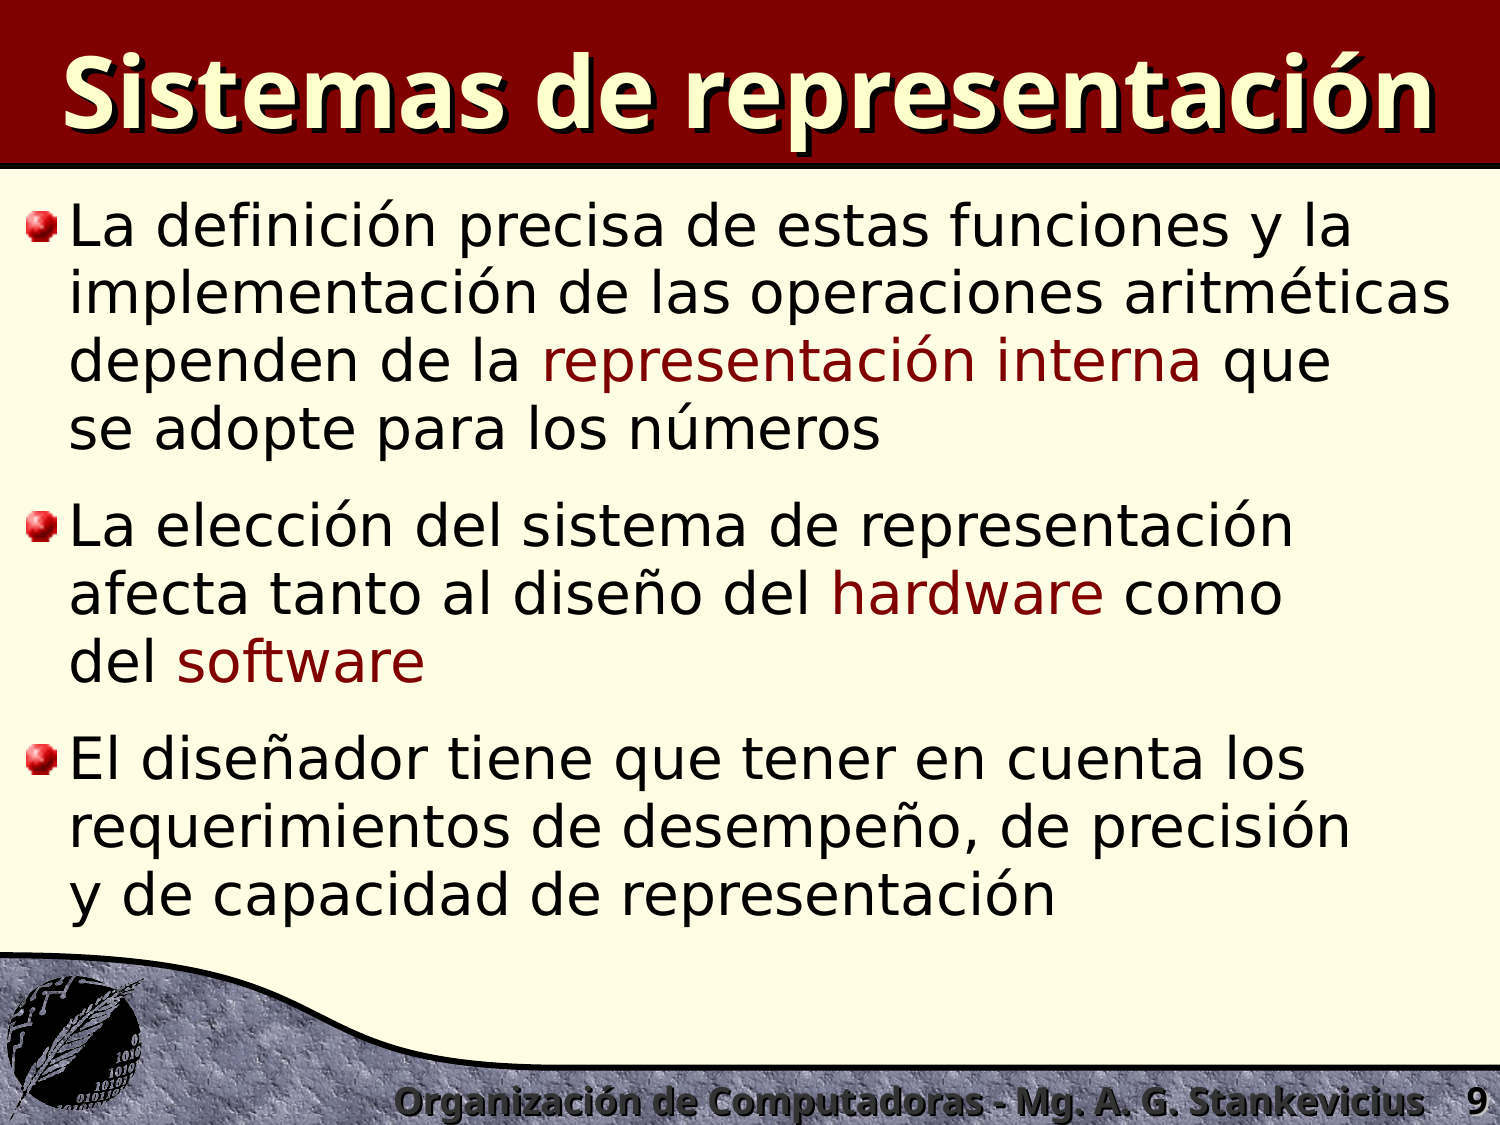

# Sistemas de representación
La definición precisa de estas funciones y la implementación de las operaciones aritméticas dependen de la representación interna que
se adopte para los números
La elección del sistema de representación afecta tanto al diseño del hardware como
del software
El diseñador tiene que tener en cuenta los requerimientos de desempeño, de precisión
y de capacidad de representación
9